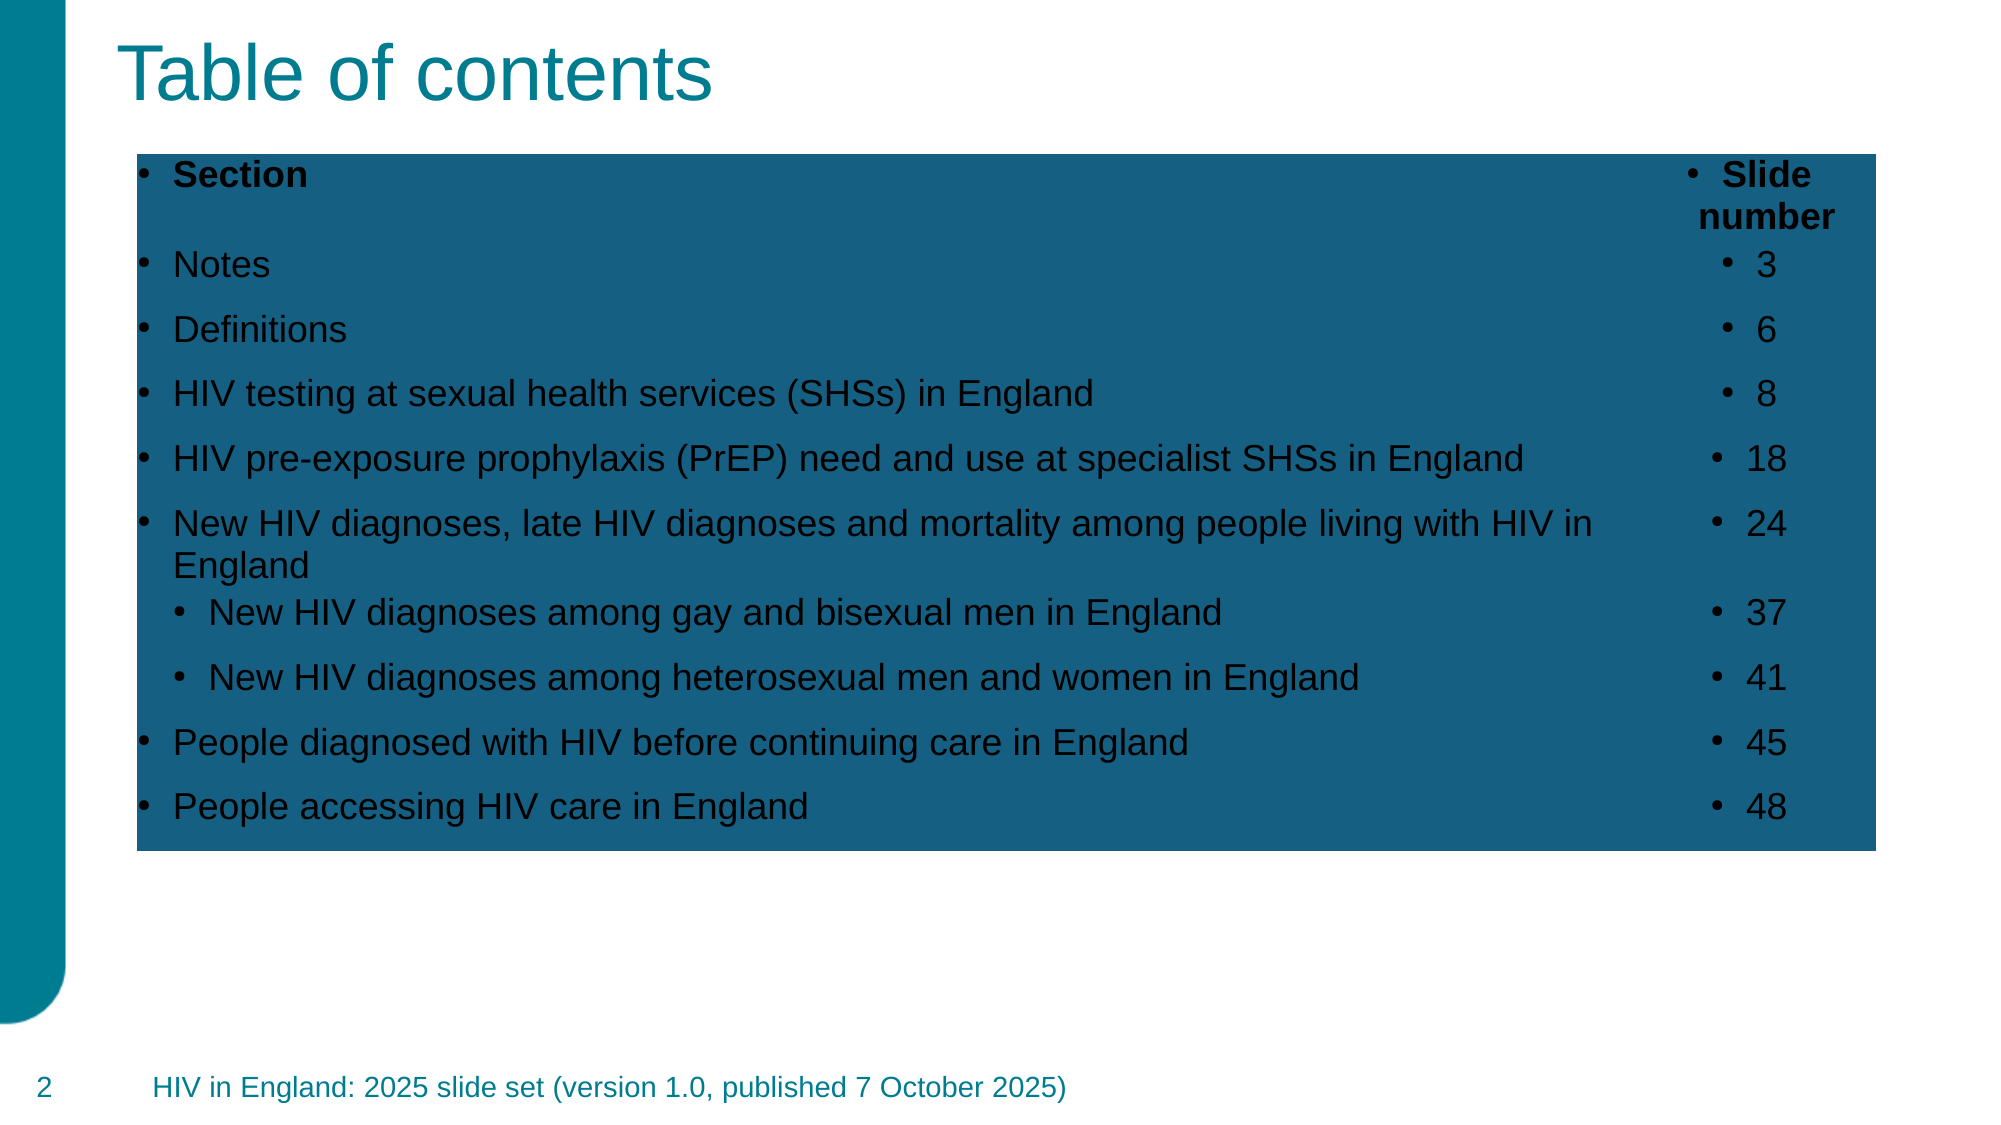

# Table of contents
| Section | Slide number |
| --- | --- |
| Notes | 3 |
| Definitions | 6 |
| HIV testing at sexual health services (SHSs) in England | 8 |
| HIV pre-exposure prophylaxis (PrEP) need and use at specialist SHSs in England | 18 |
| New HIV diagnoses, late HIV diagnoses and mortality among people living with HIV in England | 24 |
| New HIV diagnoses among gay and bisexual men in England | 37 |
| New HIV diagnoses among heterosexual men and women in England | 41 |
| People diagnosed with HIV before continuing care in England | 45 |
| People accessing HIV care in England | 48 |
2
HIV in England: 2025 slide set (version 1.0, published 7 October 2025)